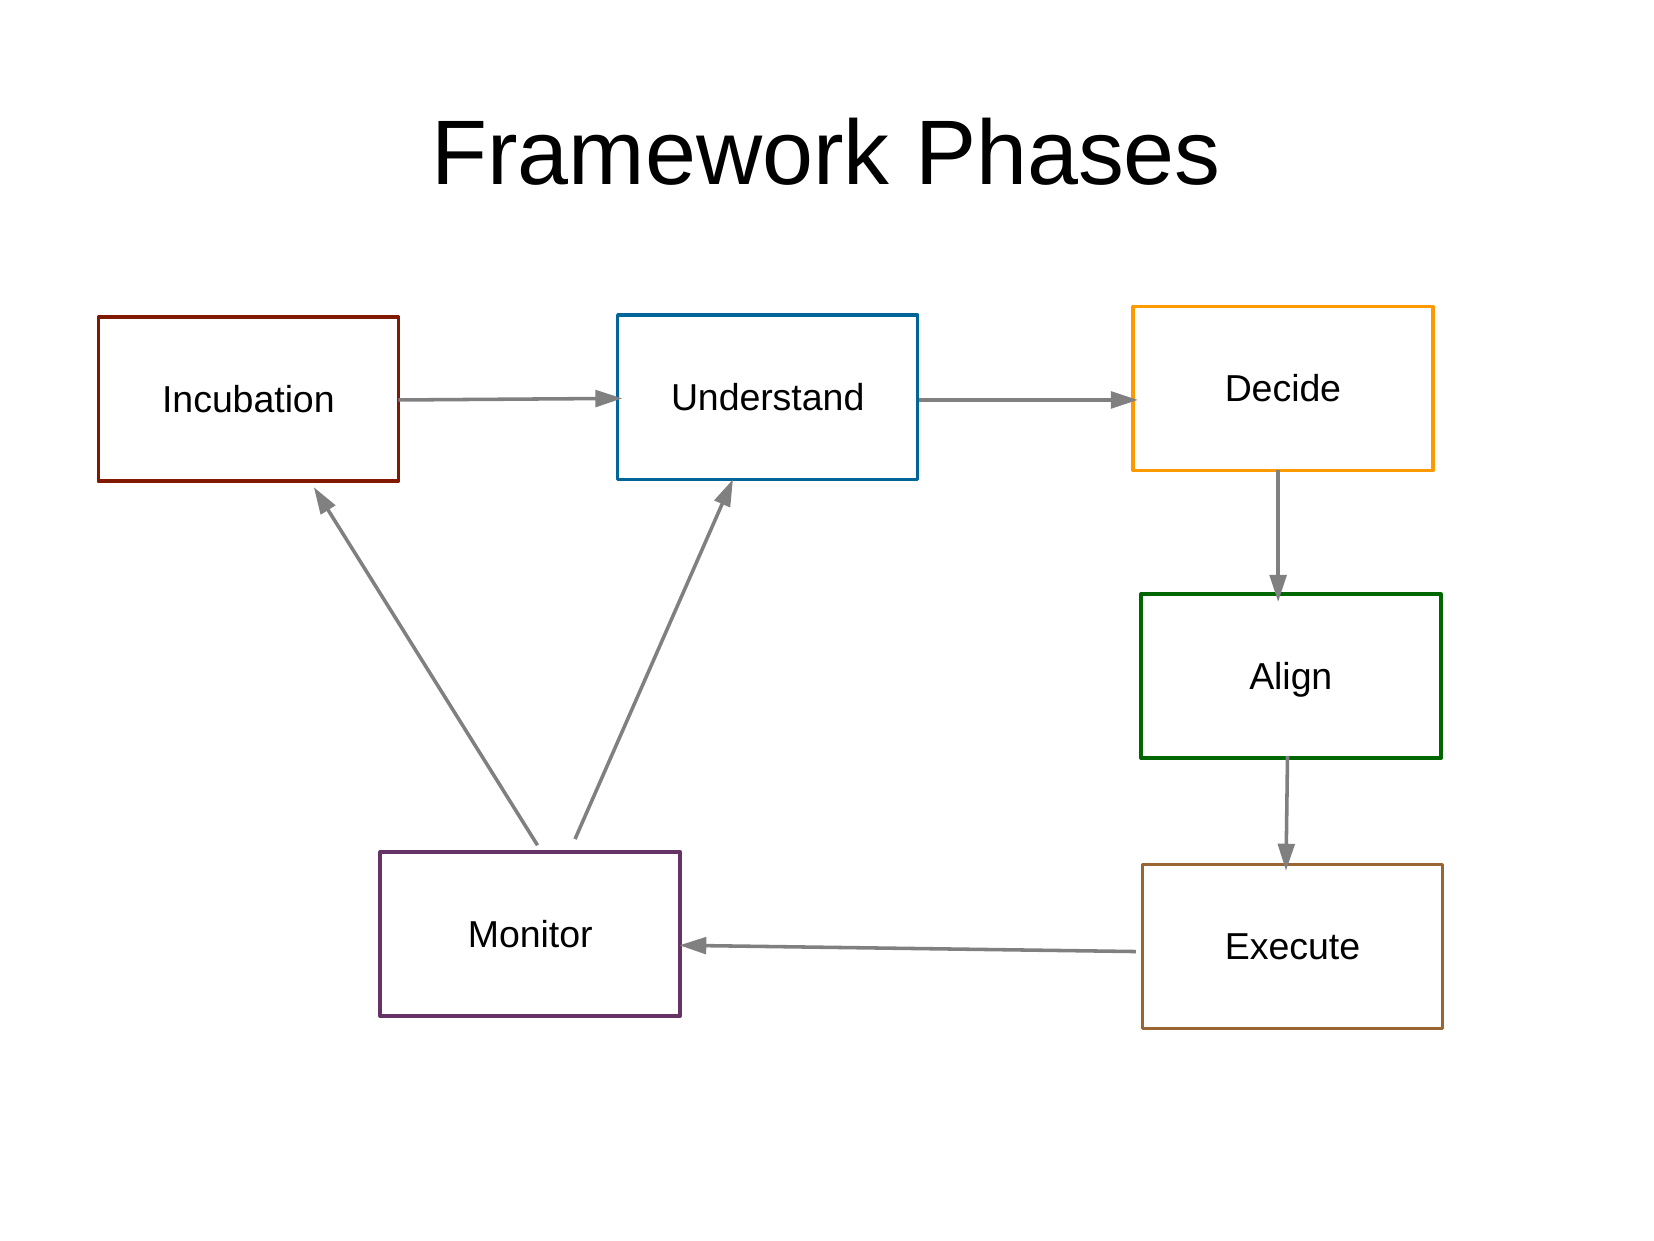

# Framework Phases
Decide
Understand
Incubation
Align
Monitor
Execute